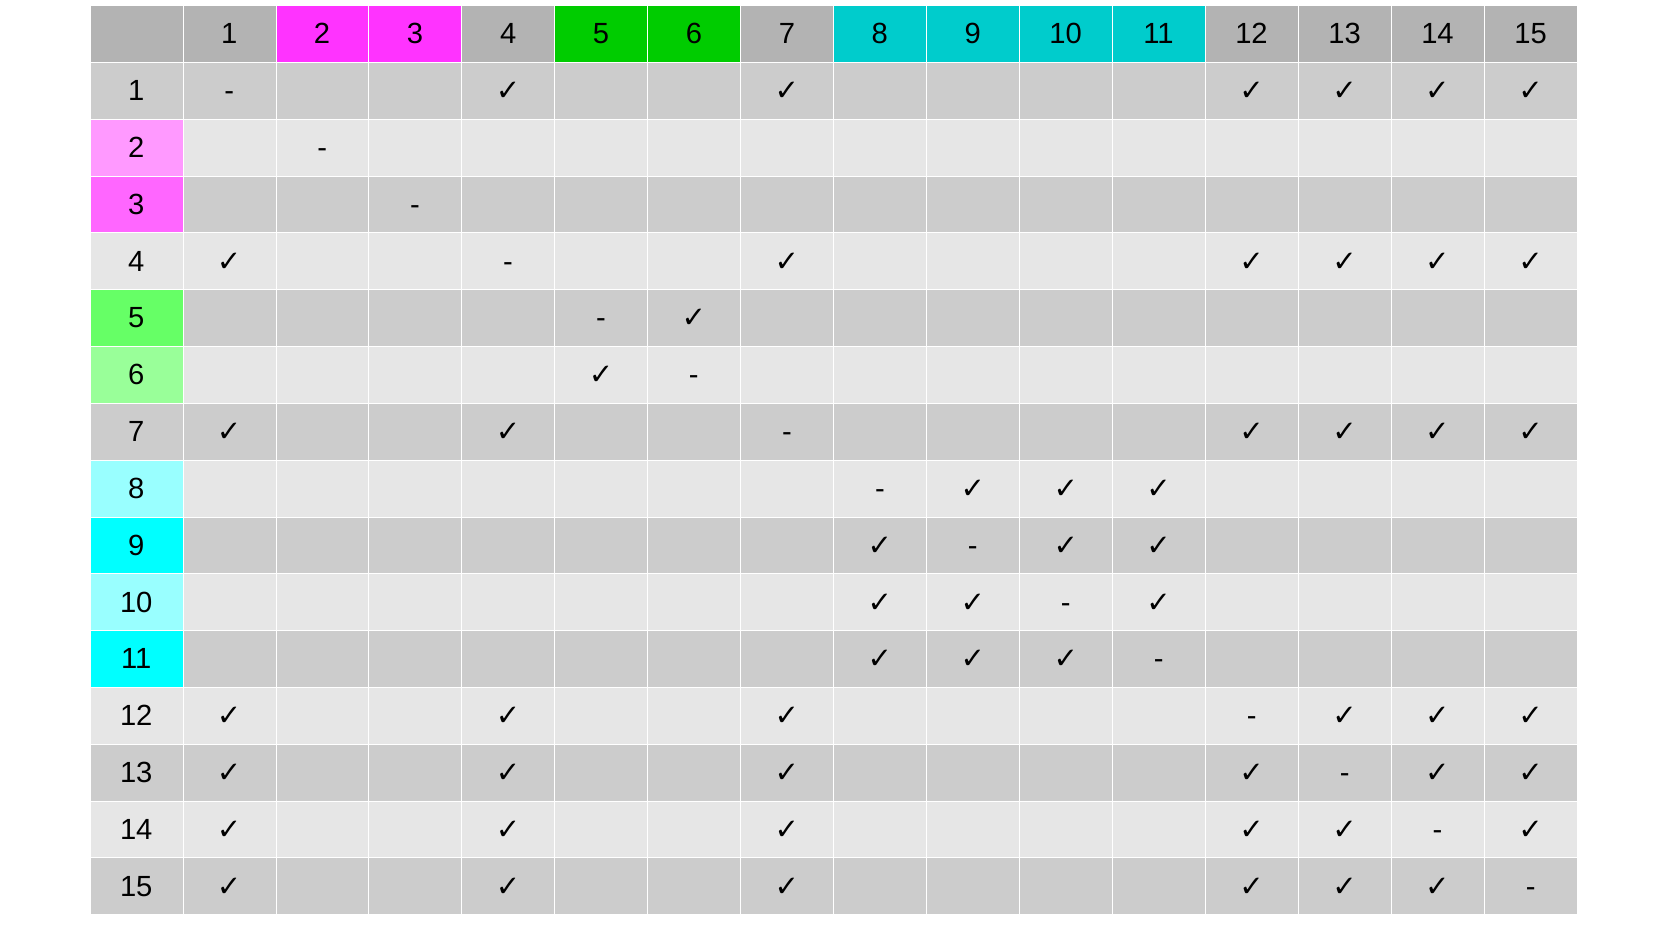

| | 1 | 2 | 3 | 4 | 5 | 6 | 7 | 8 | 9 | 10 | 11 | 12 | 13 | 14 | 15 |
| --- | --- | --- | --- | --- | --- | --- | --- | --- | --- | --- | --- | --- | --- | --- | --- |
| 1 | - | | | ✓ | | | ✓ | | | | | ✓ | ✓ | ✓ | ✓ |
| 2 | | - | | | | | | | | | | | | | |
| 3 | | | - | | | | | | | | | | | | |
| 4 | ✓ | | | - | | | ✓ | | | | | ✓ | ✓ | ✓ | ✓ |
| 5 | | | | | - | ✓ | | | | | | | | | |
| 6 | | | | | ✓ | - | | | | | | | | | |
| 7 | ✓ | | | ✓ | | | - | | | | | ✓ | ✓ | ✓ | ✓ |
| 8 | | | | | | | | - | ✓ | ✓ | ✓ | | | | |
| 9 | | | | | | | | ✓ | - | ✓ | ✓ | | | | |
| 10 | | | | | | | | ✓ | ✓ | - | ✓ | | | | |
| 11 | | | | | | | | ✓ | ✓ | ✓ | - | | | | |
| 12 | ✓ | | | ✓ | | | ✓ | | | | | - | ✓ | ✓ | ✓ |
| 13 | ✓ | | | ✓ | | | ✓ | | | | | ✓ | - | ✓ | ✓ |
| 14 | ✓ | | | ✓ | | | ✓ | | | | | ✓ | ✓ | - | ✓ |
| 15 | ✓ | | | ✓ | | | ✓ | | | | | ✓ | ✓ | ✓ | - |